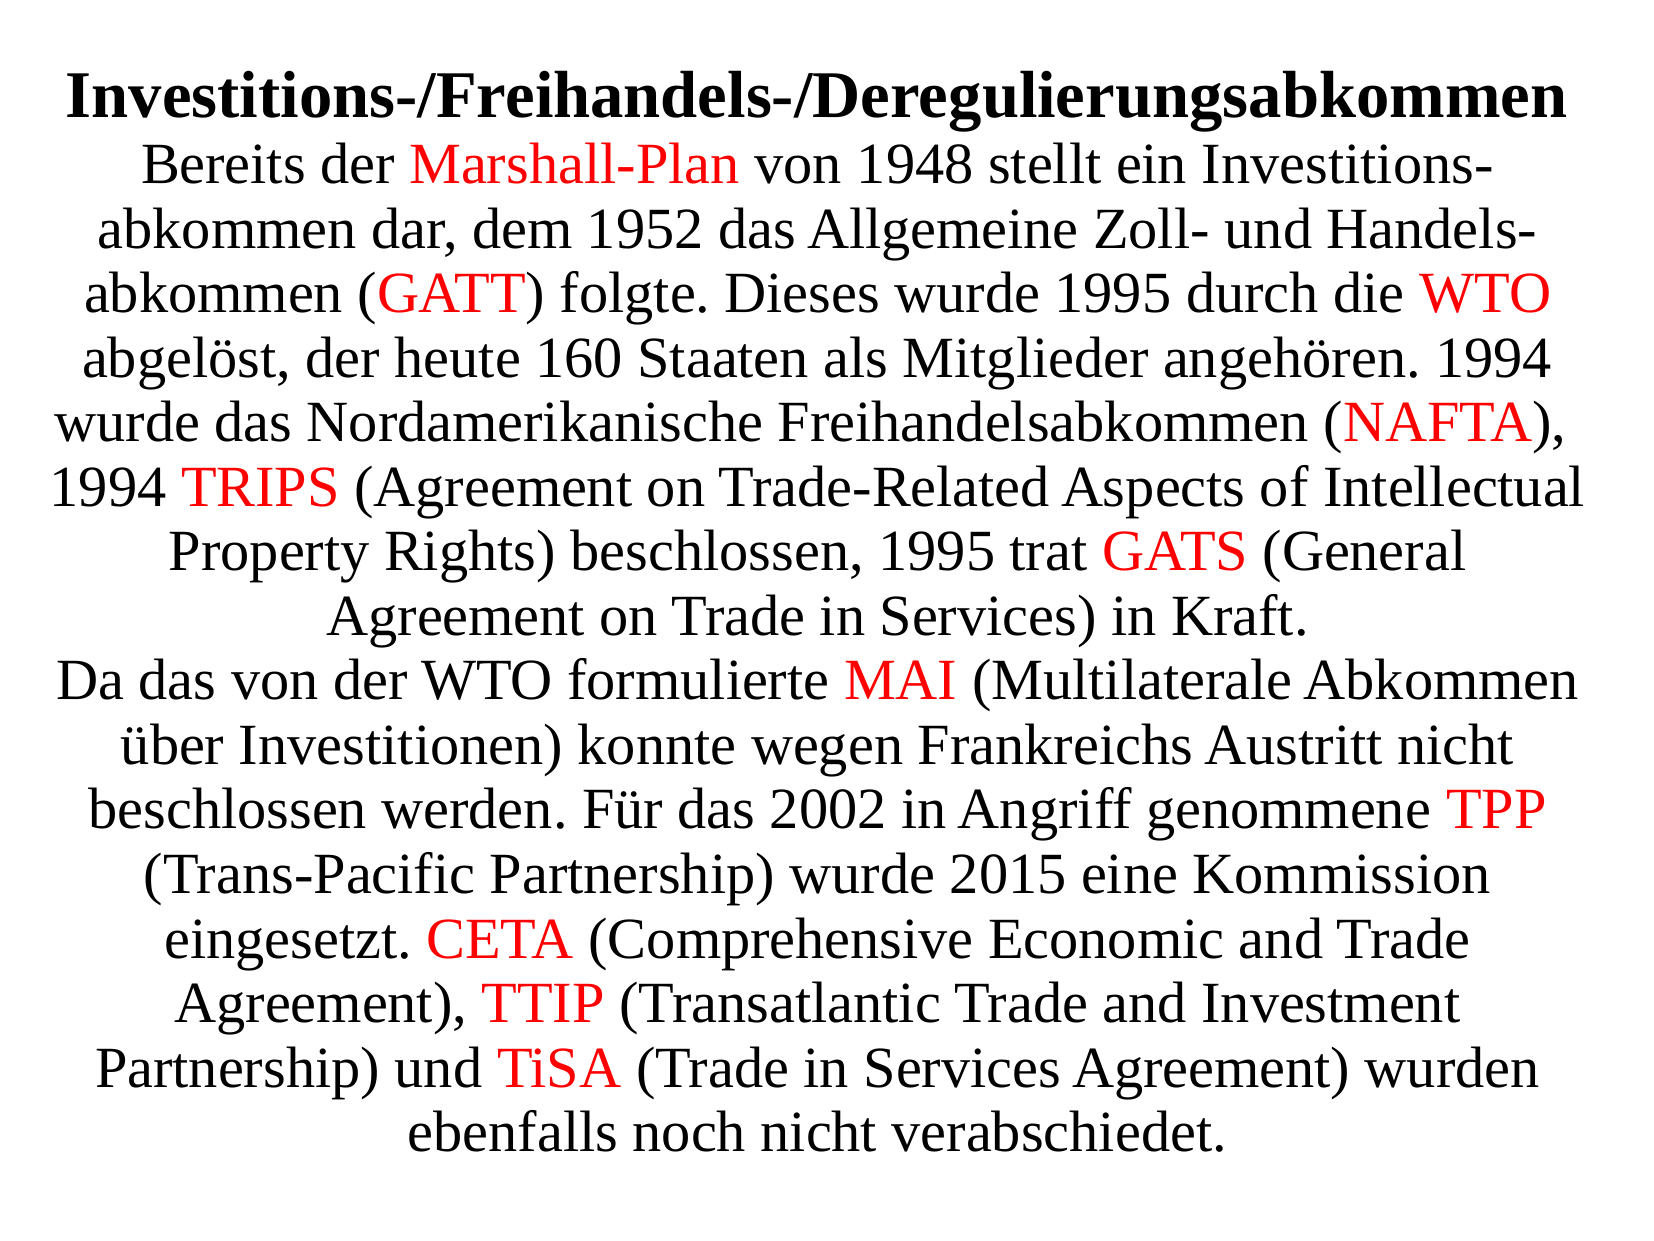

Investitions-/Freihandels-/Deregulierungsabkommen
Bereits der Marshall-Plan von 1948 stellt ein Investitions-abkommen dar, dem 1952 das Allgemeine Zoll- und Handels-abkommen (GATT) folgte. Dieses wurde 1995 durch die WTO abgelöst, der heute 160 Staaten als Mitglieder angehören. 1994 wurde das Nordamerikanische Freihandelsabkommen (NAFTA), 1994 TRIPS (Agreement on Trade-Related Aspects of Intellectual Property Rights) beschlossen, 1995 trat GATS (General Agreement on Trade in Services) in Kraft.
Da das von der WTO formulierte MAI (Multilaterale Abkommen über Investitionen) konnte wegen Frankreichs Austritt nicht beschlossen werden. Für das 2002 in Angriff genommene TPP (Trans-Pacific Partnership) wurde 2015 eine Kommission eingesetzt. CETA (Comprehensive Economic and Trade Agreement), TTIP (Transatlantic Trade and Investment Partnership) und TiSA (Trade in Services Agreement) wurden ebenfalls noch nicht verabschiedet.